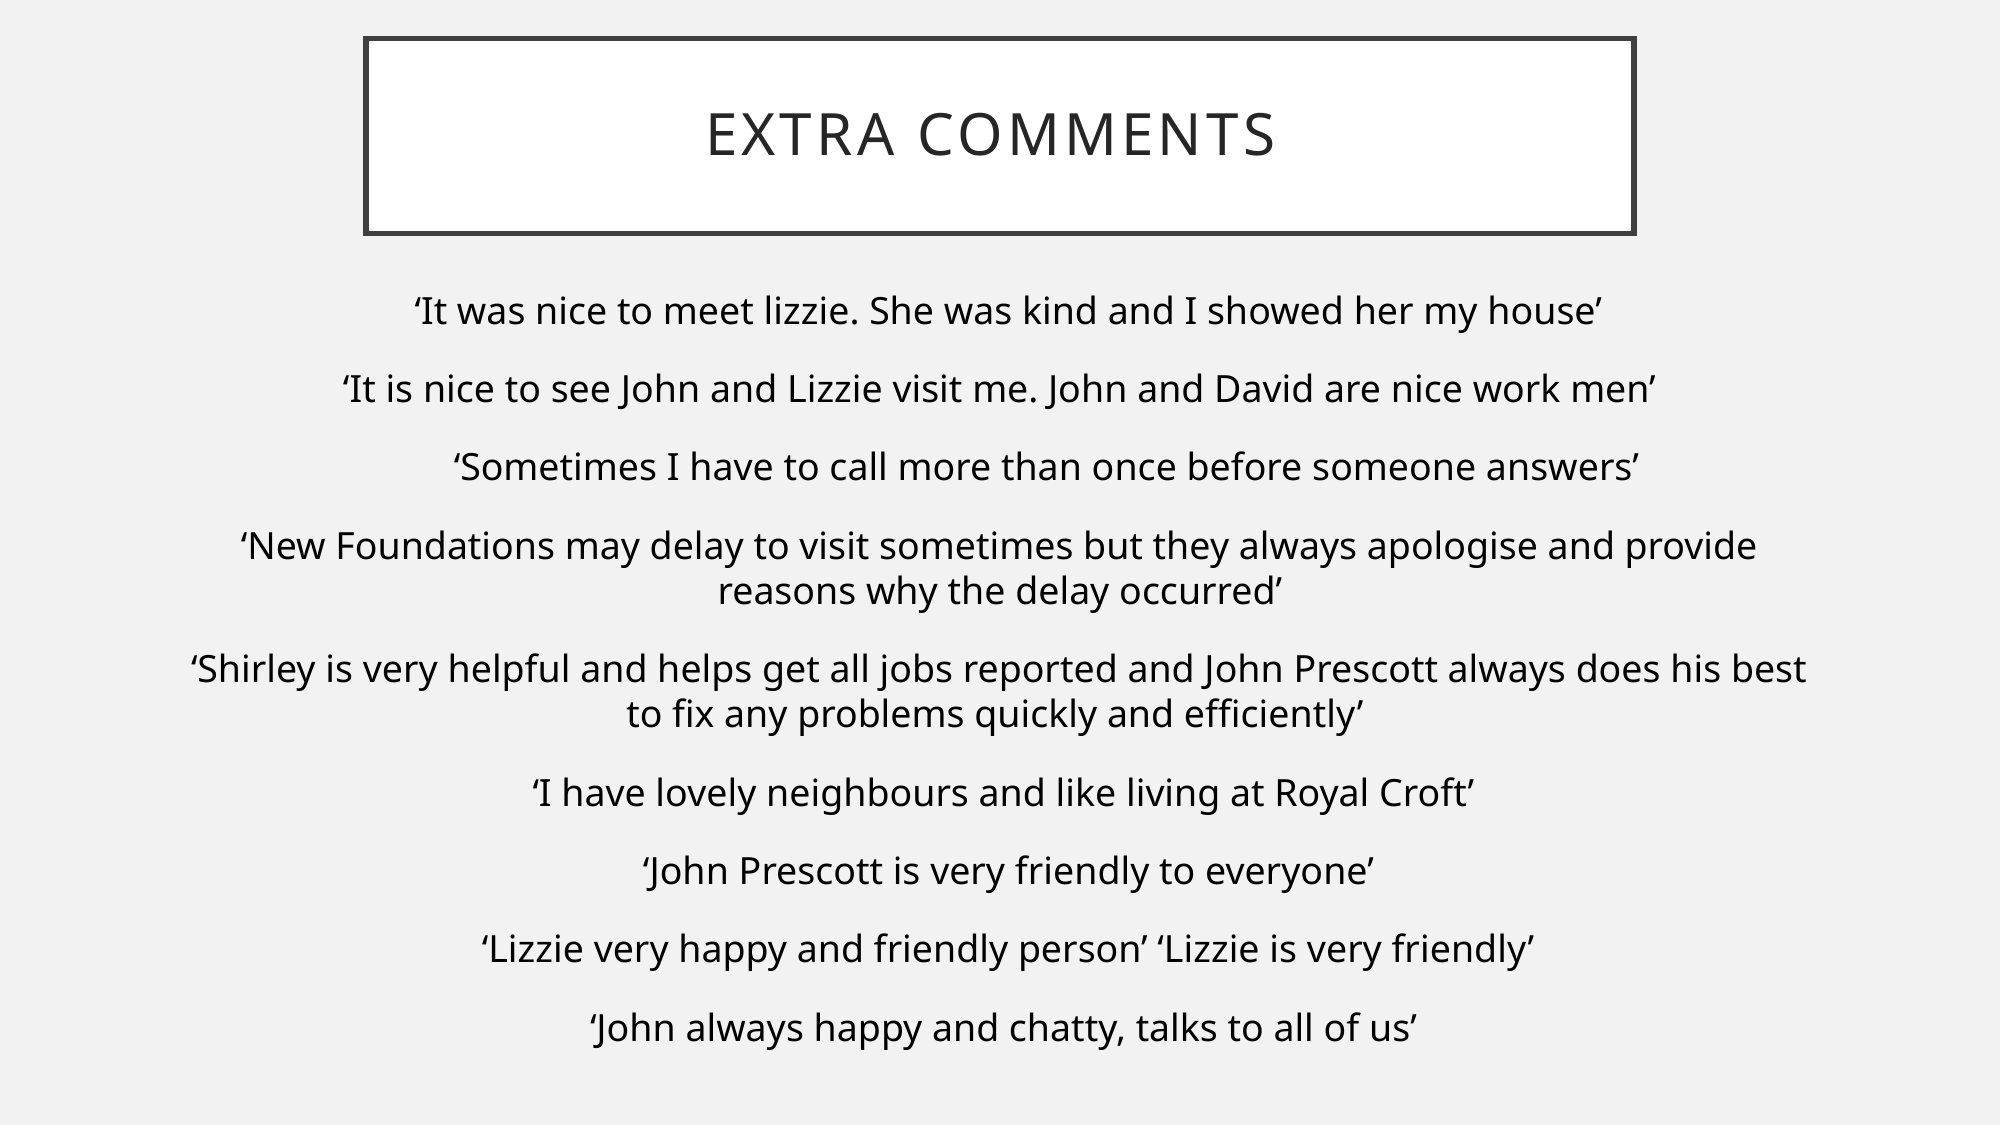

# Extra Comments
‘It was nice to meet lizzie. She was kind and I showed her my house’
‘It is nice to see John and Lizzie visit me. John and David are nice work men’
‘Sometimes I have to call more than once before someone answers’
‘New Foundations may delay to visit sometimes but they always apologise and provide reasons why the delay occurred’
‘Shirley is very helpful and helps get all jobs reported and John Prescott always does his best to fix any problems quickly and efficiently’
‘I have lovely neighbours and like living at Royal Croft’
‘John Prescott is very friendly to everyone’
‘Lizzie very happy and friendly person’ ‘Lizzie is very friendly’
‘John always happy and chatty, talks to all of us’